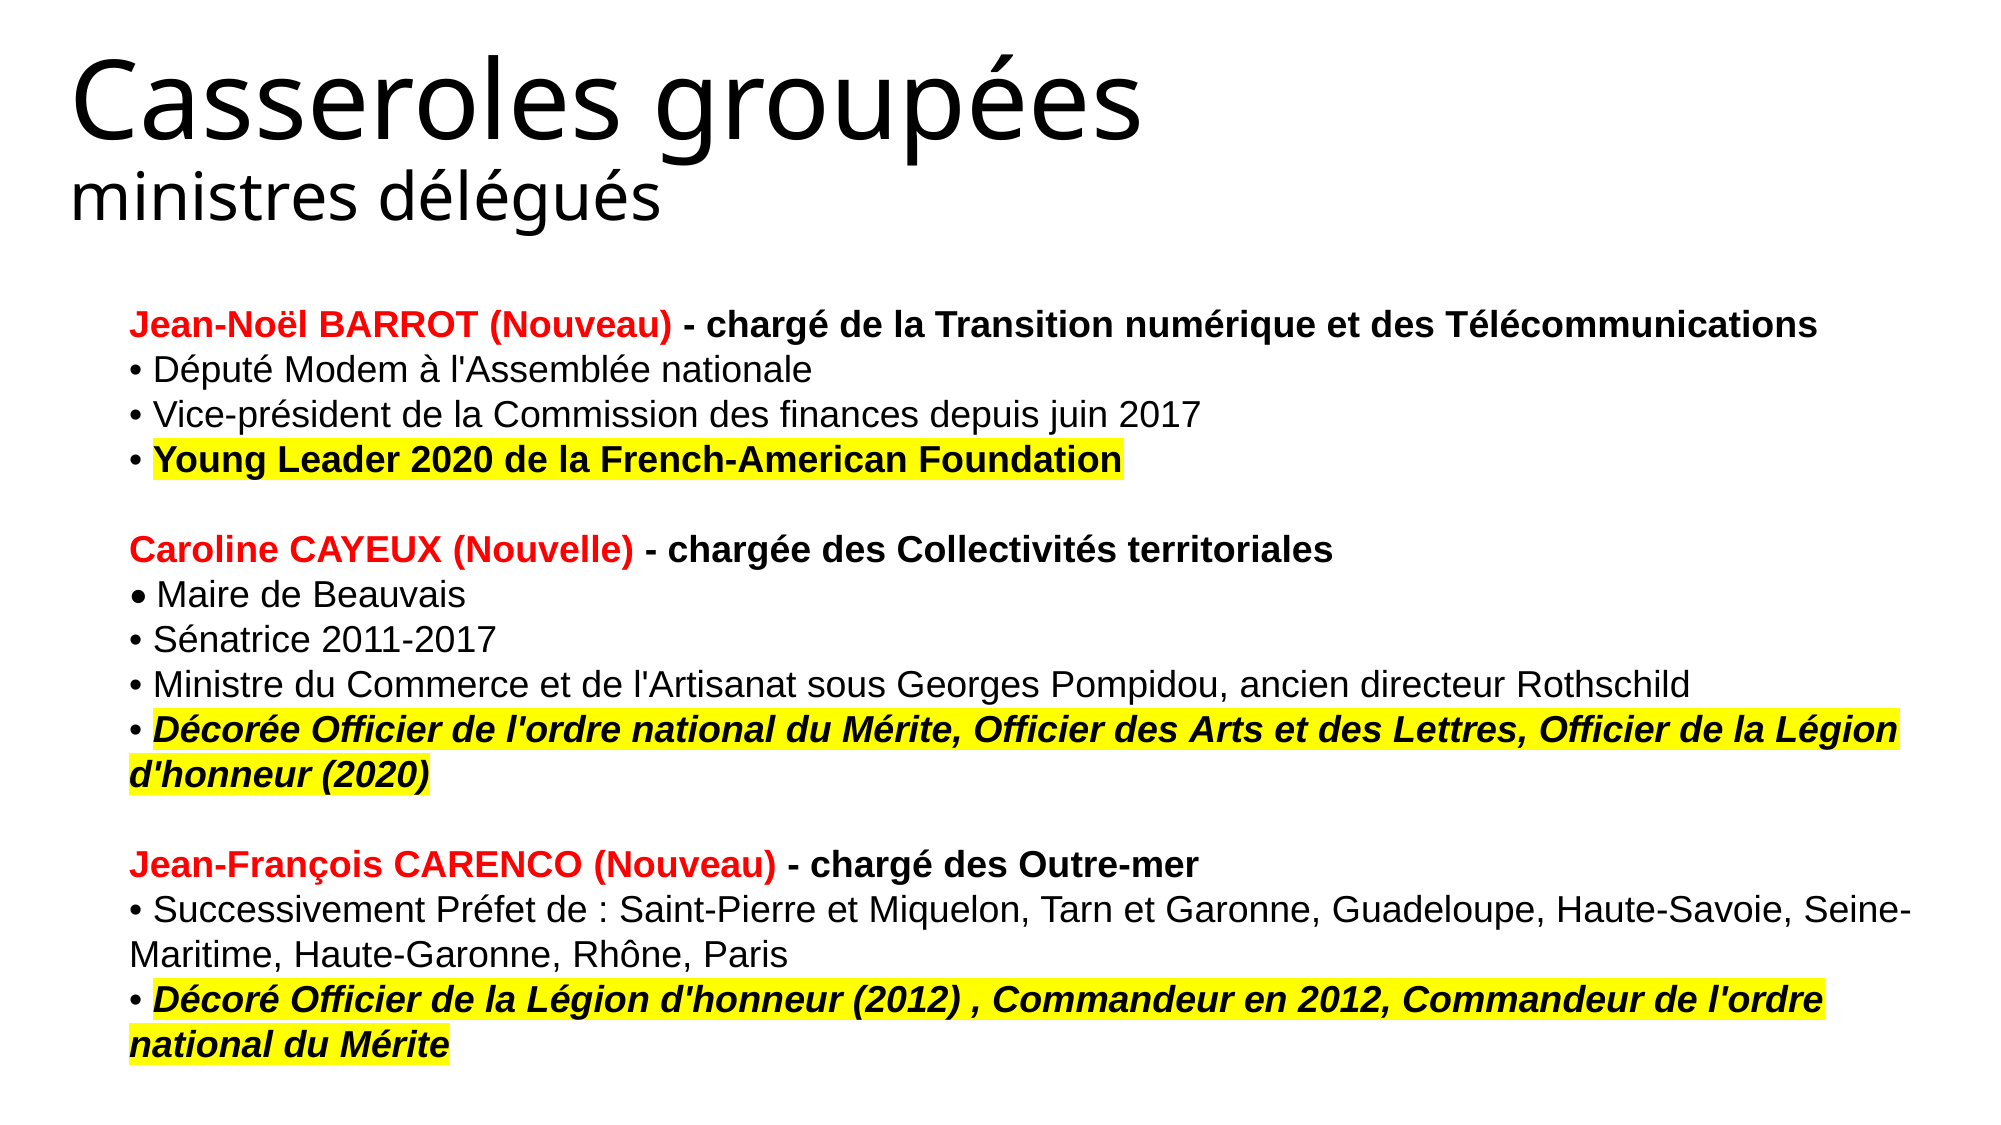

# Casseroles groupées ministres délégués
Jean-Noël BARROT (Nouveau) - chargé de la Transition numérique et des Télécommunications
• Député Modem à l'Assemblée nationale
• Vice-président de la Commission des finances depuis juin 2017
• Young Leader 2020 de la French-American Foundation
Caroline CAYEUX (Nouvelle) - chargée des Collectivités territoriales
• Maire de Beauvais
• Sénatrice 2011-2017
• Ministre du Commerce et de l'Artisanat sous Georges Pompidou, ancien directeur Rothschild
• Décorée Officier de l'ordre national du Mérite, Officier des Arts et des Lettres, Officier de la Légion d'honneur (2020)
Jean-François CARENCO (Nouveau) - chargé des Outre-mer
• Successivement Préfet de : Saint-Pierre et Miquelon, Tarn et Garonne, Guadeloupe, Haute-Savoie, Seine-Maritime, Haute-Garonne, Rhône, Paris
• Décoré Officier de la Légion d'honneur (2012) , Commandeur en 2012, Commandeur de l'ordre national du Mérite